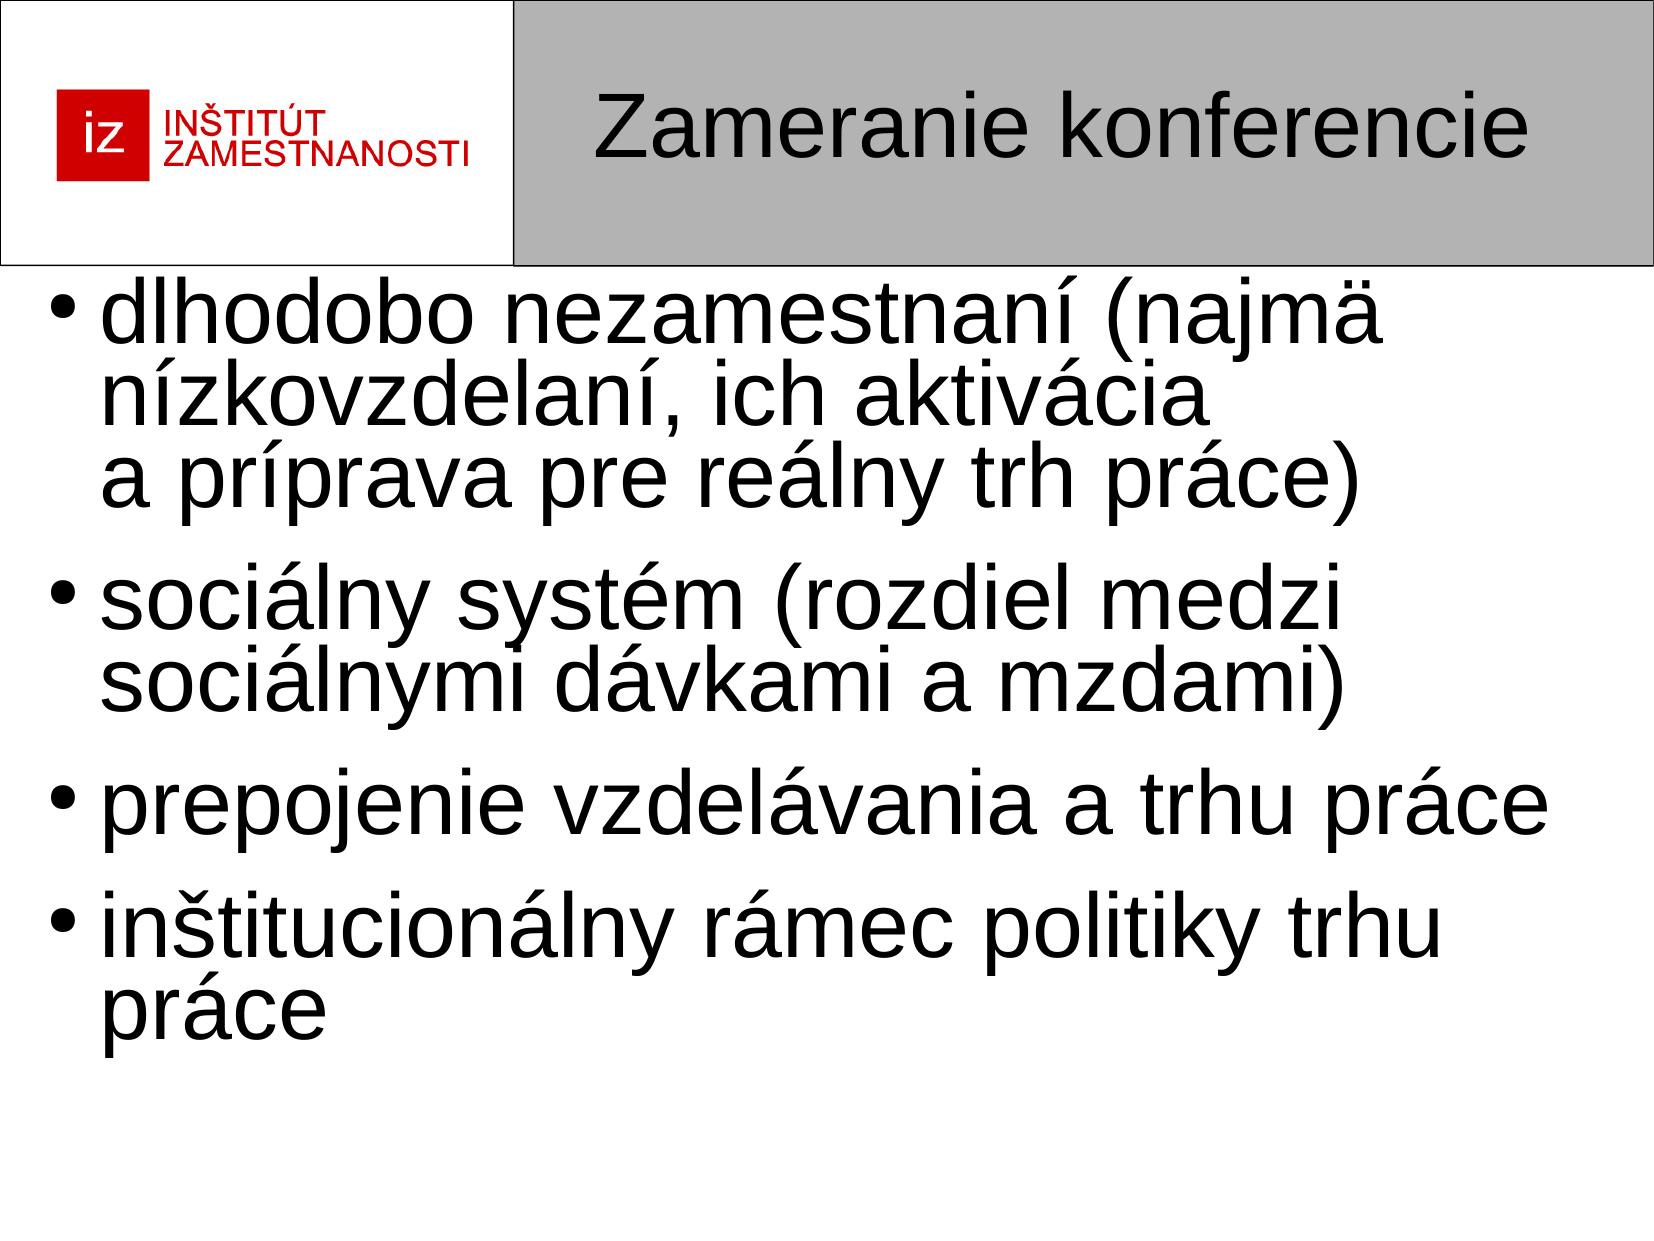

# Zameranie konferencie
dlhodobo nezamestnaní (najmä nízkovzdelaní, ich aktivácia a príprava pre reálny trh práce)
sociálny systém (rozdiel medzi sociálnymi dávkami a mzdami)
prepojenie vzdelávania a trhu práce
inštitucionálny rámec politiky trhu práce